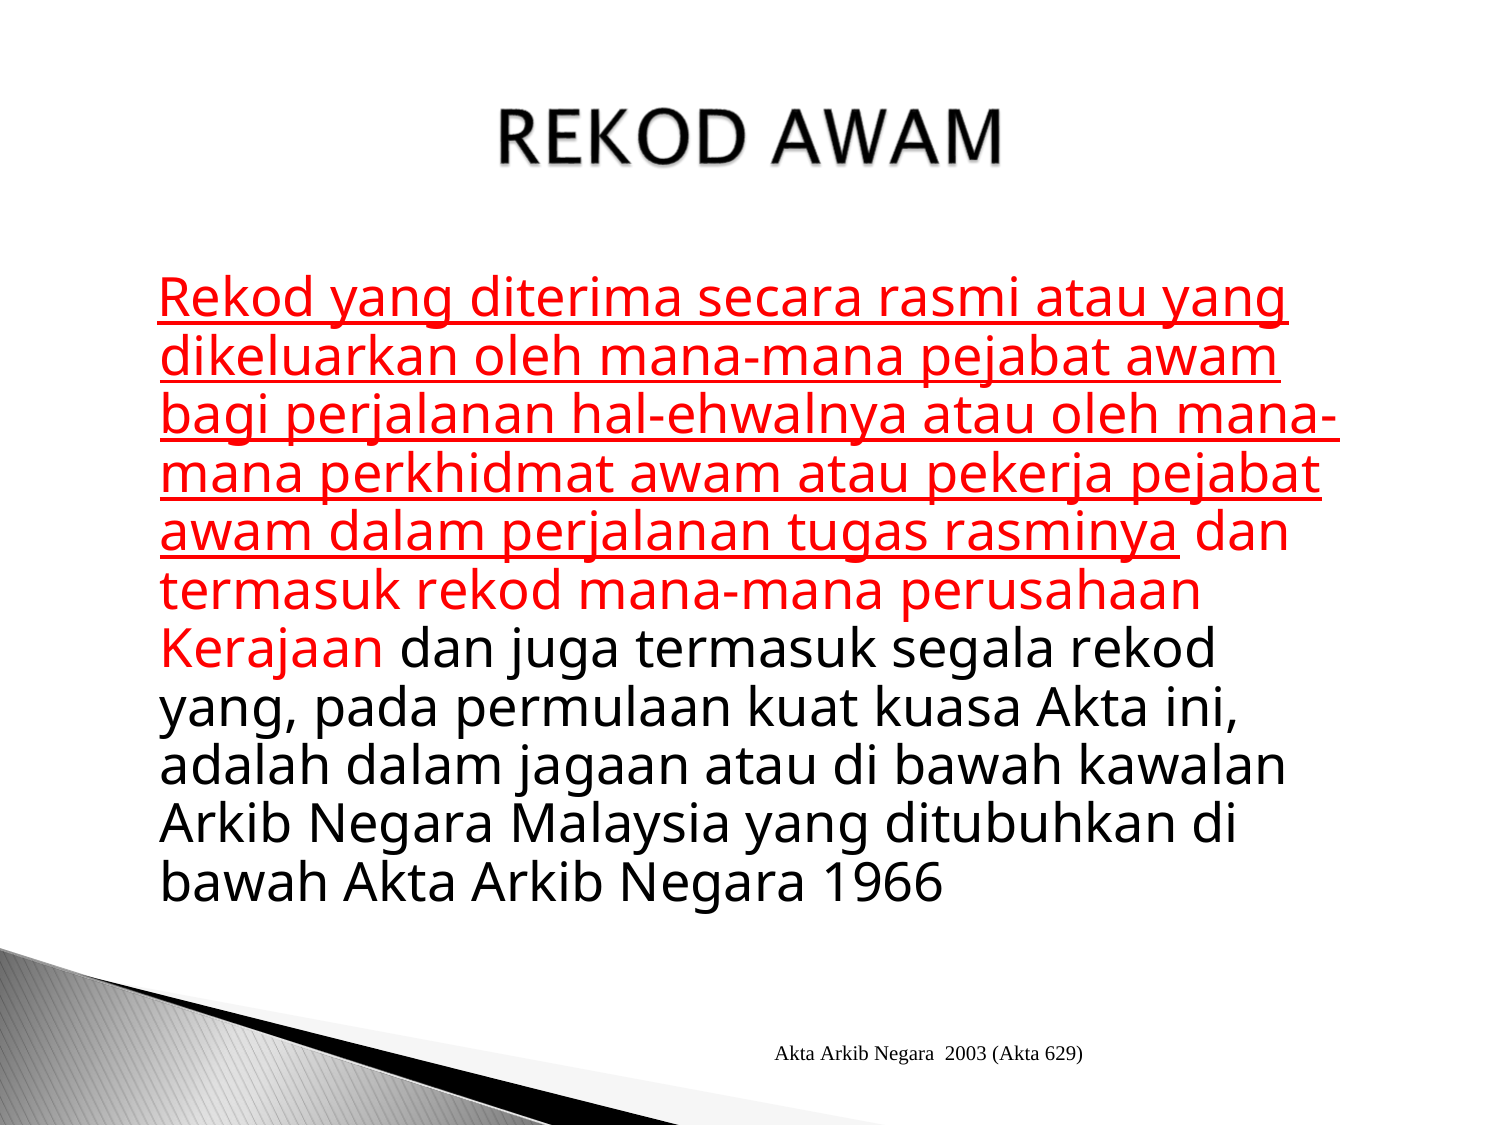

# Rekod yang diterima secara rasmi atau yang dikeluarkan oleh mana-mana pejabat awam bagi perjalanan hal-ehwalnya atau oleh mana-mana perkhidmat awam atau pekerja pejabat awam dalam perjalanan tugas rasminya dan termasuk rekod mana-mana perusahaan Kerajaan dan juga termasuk segala rekod yang, pada permulaan kuat kuasa Akta ini, adalah dalam jagaan atau di bawah kawalan Arkib Negara Malaysia yang ditubuhkan di bawah Akta Arkib Negara 1966
Akta Arkib Negara 2003 (Akta 629)